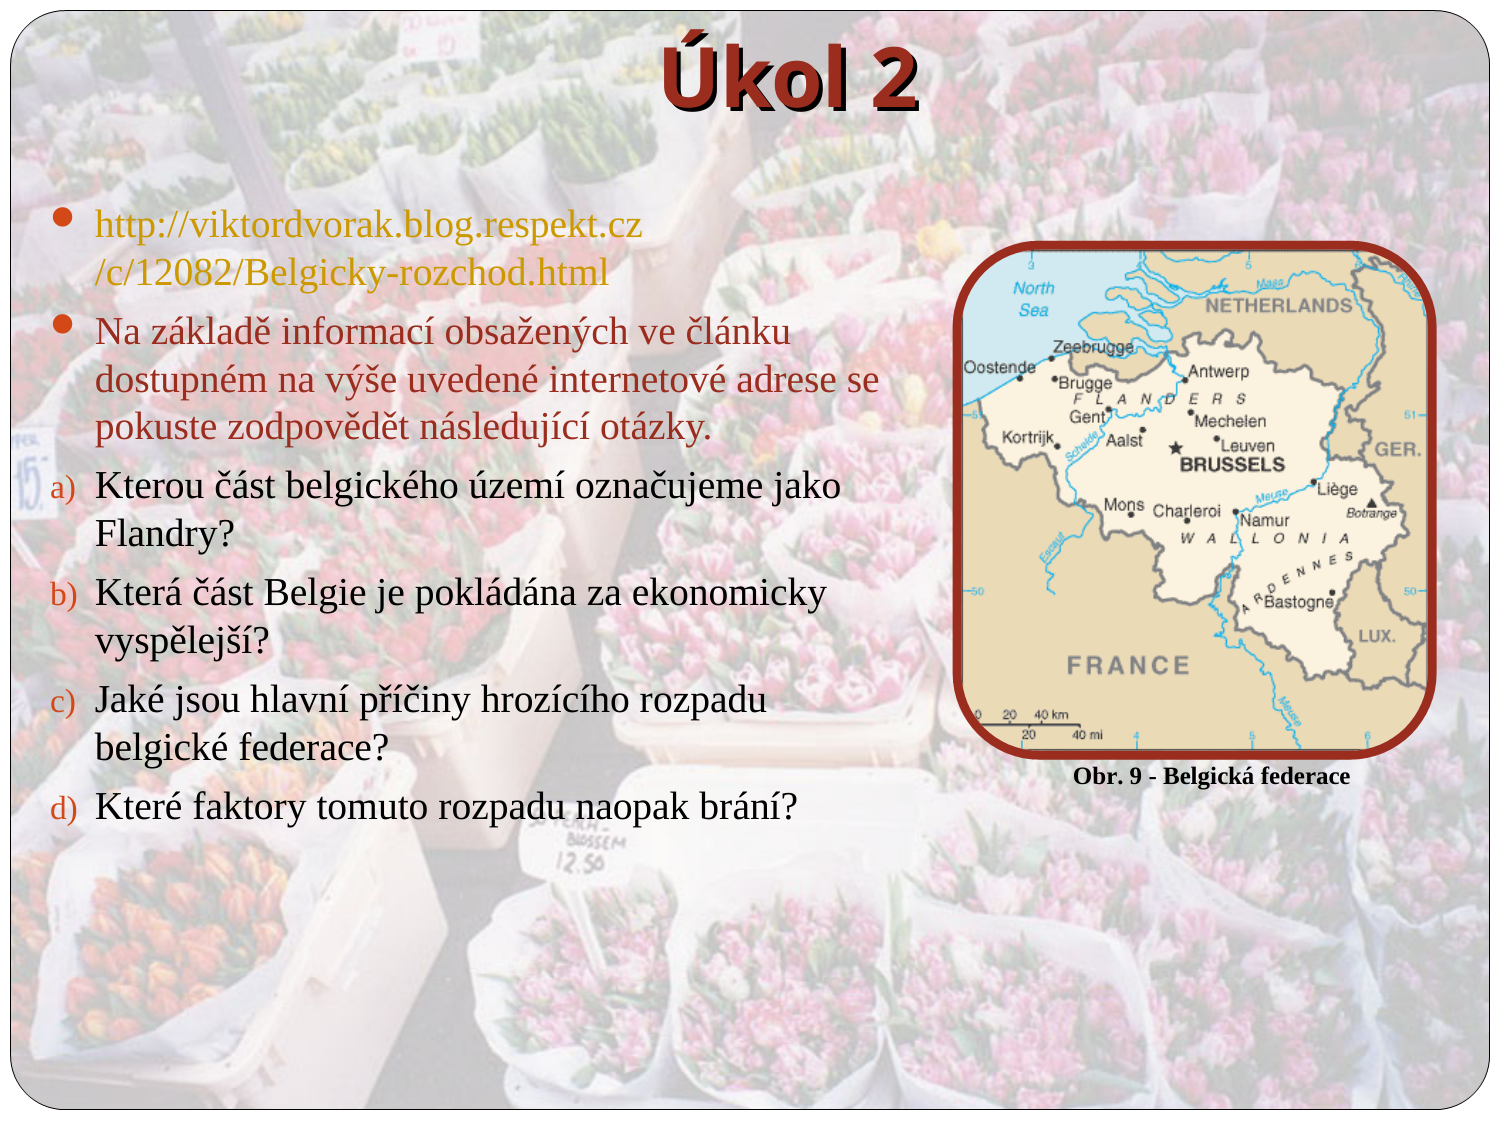

Úkol 2
# http://viktordvorak.blog.respekt.cz/c/12082/Belgicky-rozchod.html
Na základě informací obsažených ve článku dostupném na výše uvedené internetové adrese se pokuste zodpovědět následující otázky.
Kterou část belgického území označujeme jako Flandry?
Která část Belgie je pokládána za ekonomicky vyspělejší?
Jaké jsou hlavní příčiny hrozícího rozpadu belgické federace?
Které faktory tomuto rozpadu naopak brání?
Obr. 9 - Belgická federace